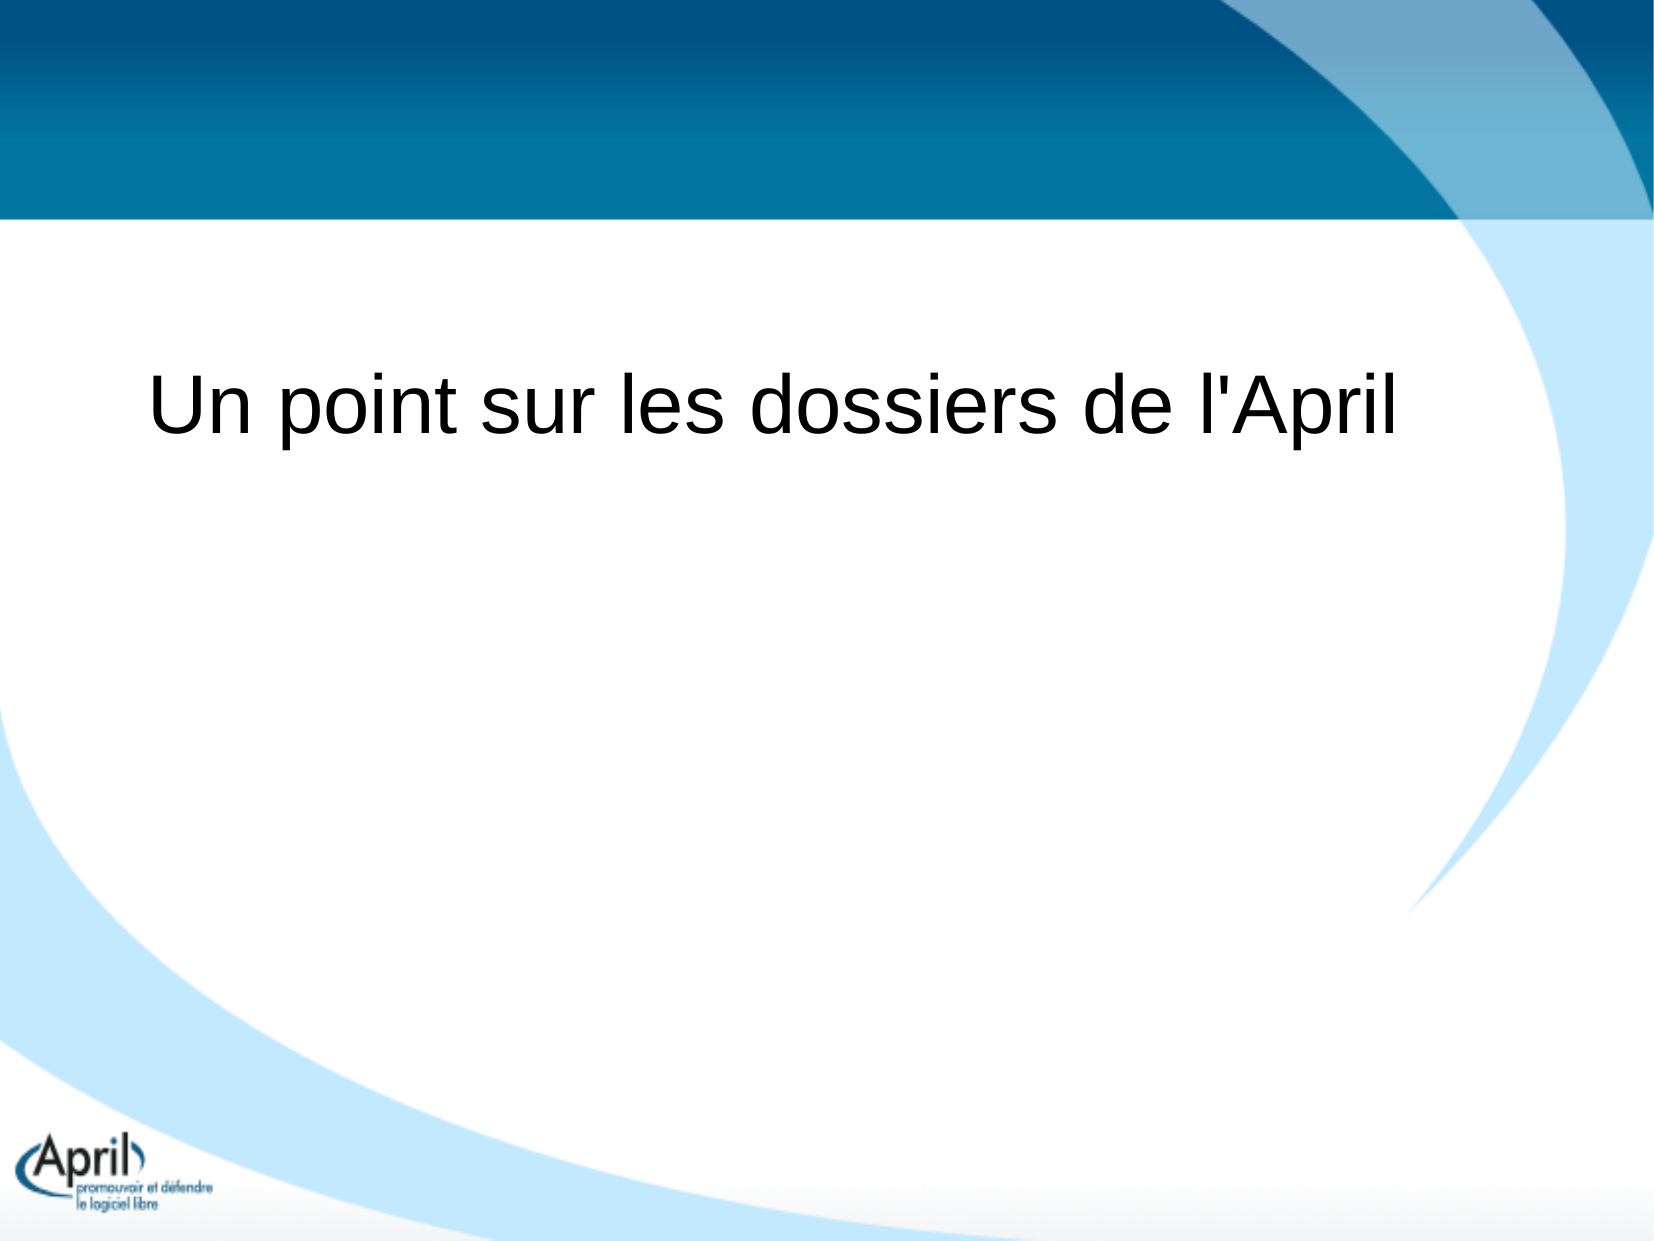

#
Un point sur les dossiers de l'April